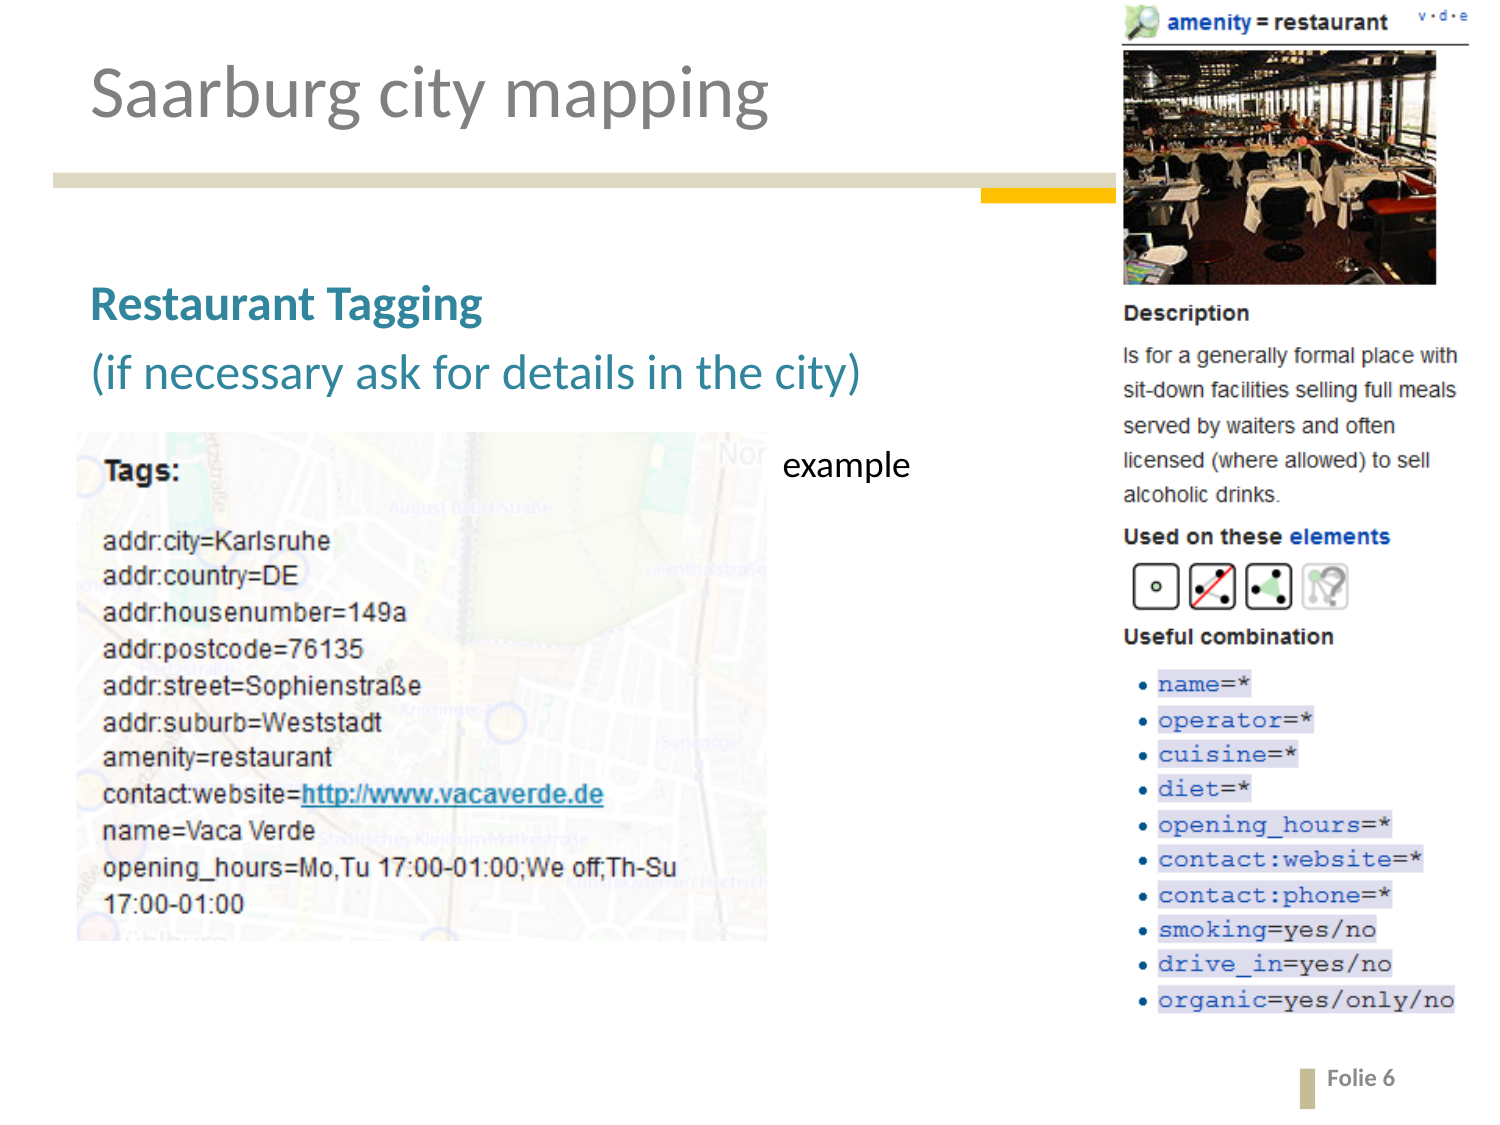

# Saarburg city mapping
Restaurant Tagging
(if necessary ask for details in the city)
example
Folie